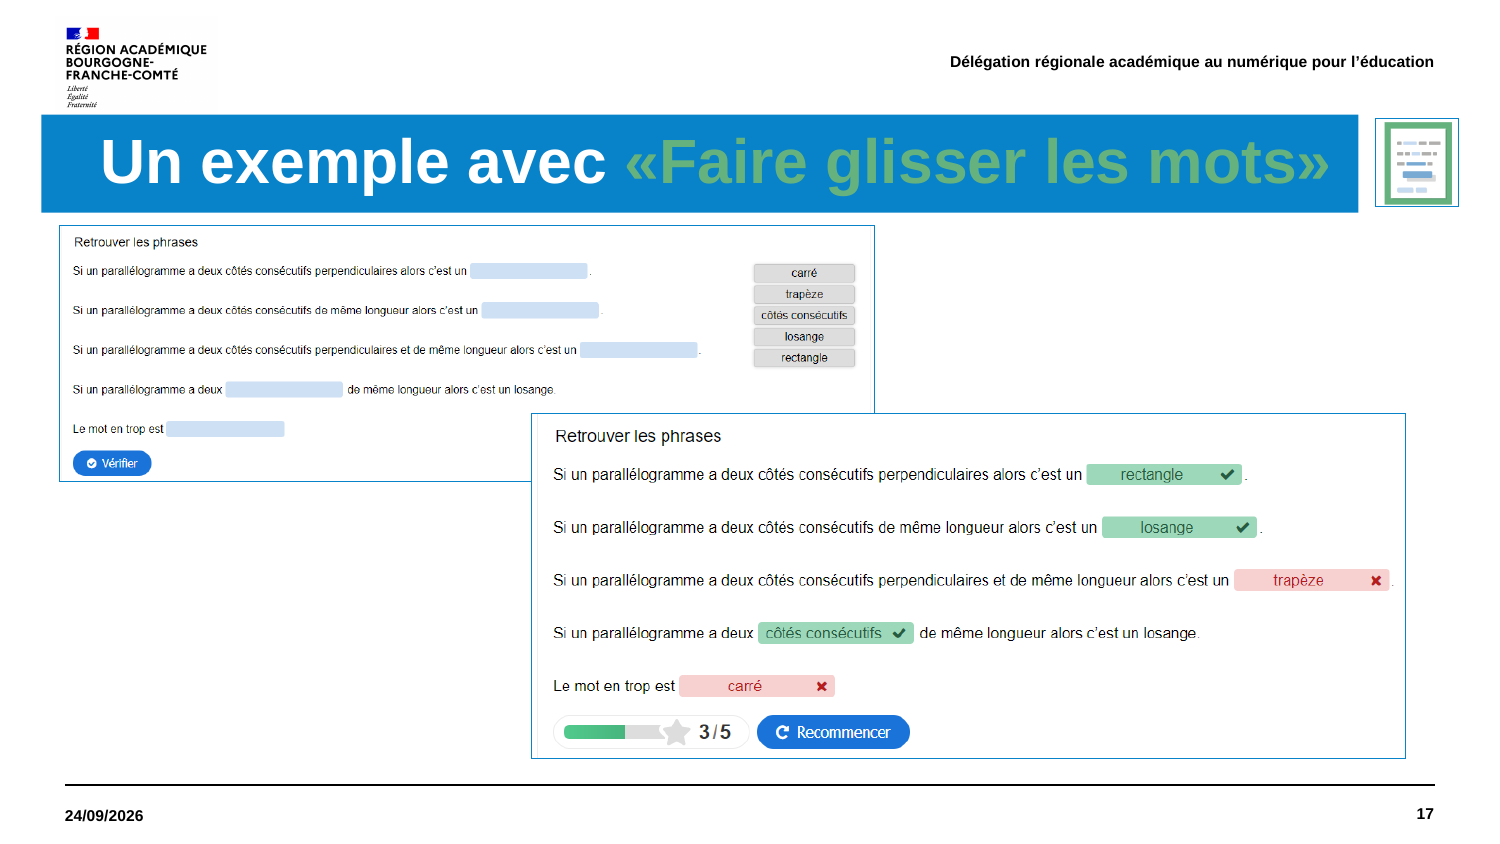

Délégation régionale académique au numérique pour l’éducation
Un exemple avec «Faire glisser les mots»